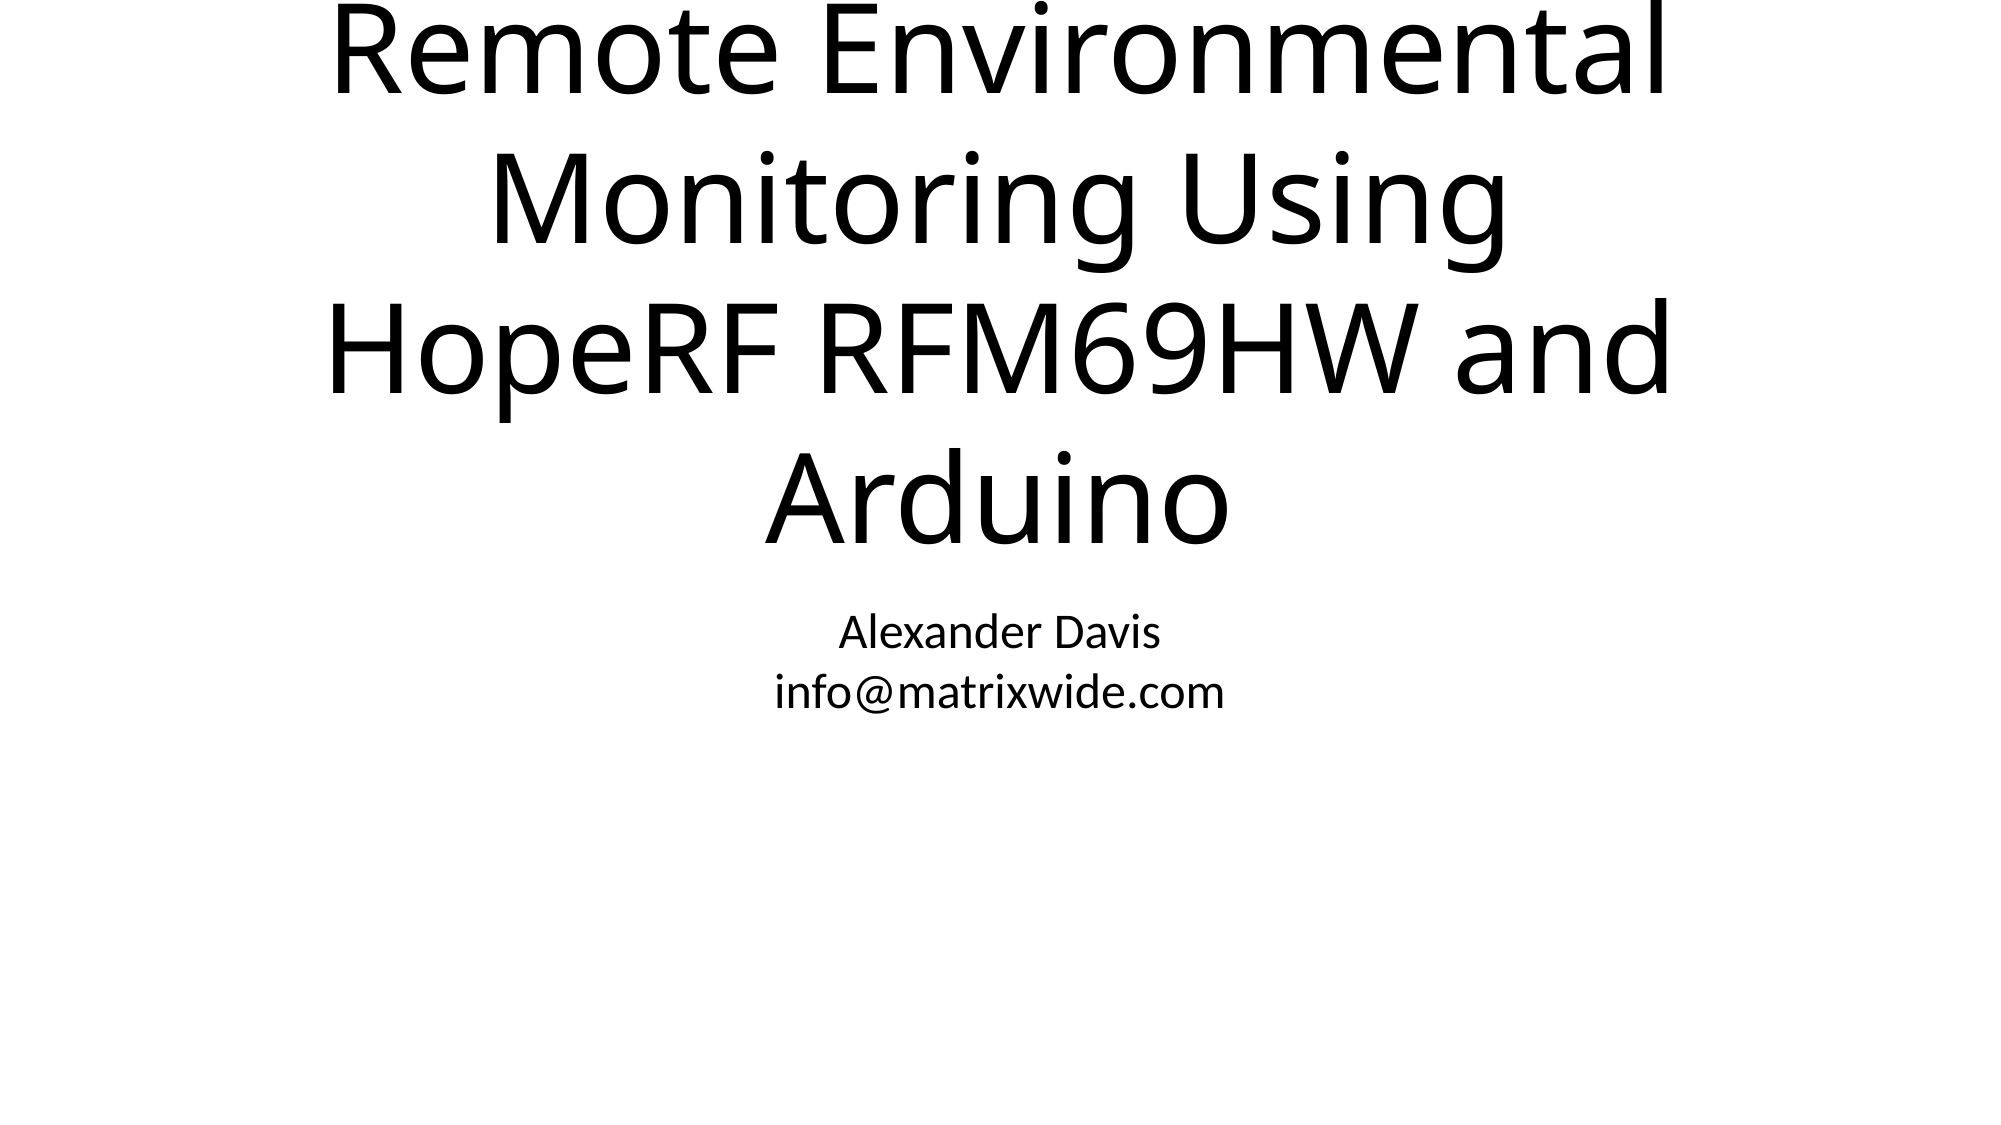

Remote Environmental Monitoring Using HopeRF RFM69HW and Arduino
Alexander Davis
info@matrixwide.com